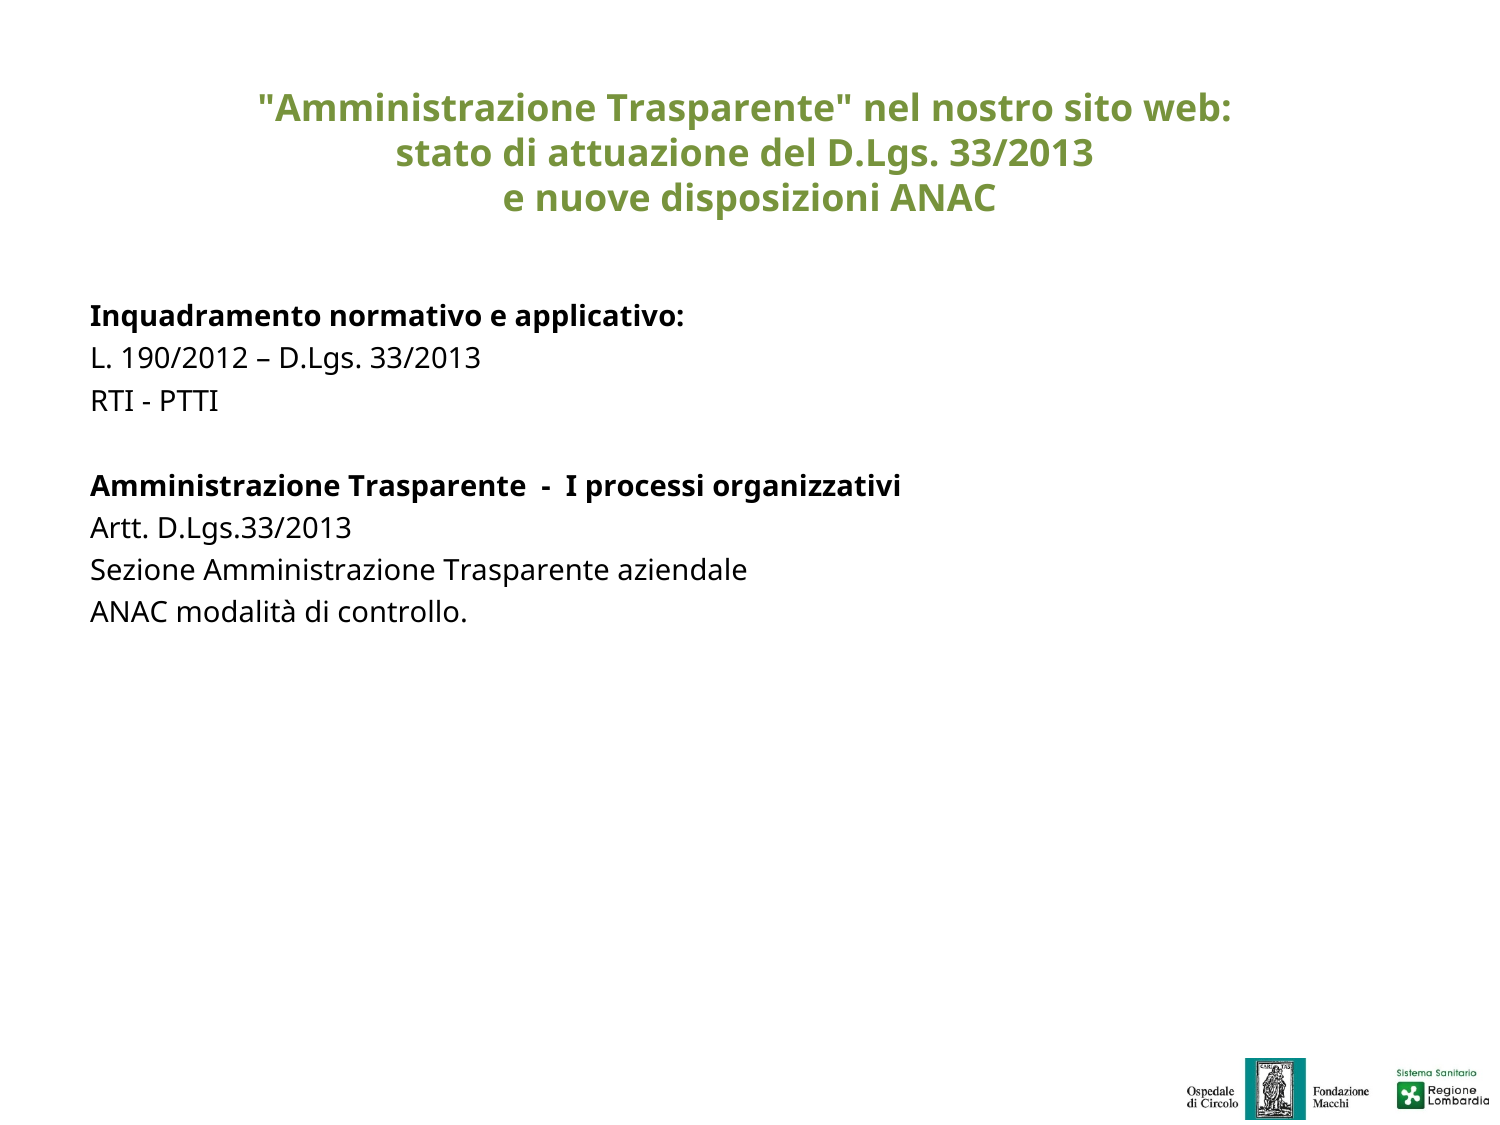

# "Amministrazione Trasparente" nel nostro sito web:  stato di attuazione del D.Lgs. 33/2013 e nuove disposizioni ANAC
Inquadramento normativo e applicativo:
L. 190/2012 – D.Lgs. 33/2013
RTI - PTTI
Amministrazione Trasparente - I processi organizzativi
Artt. D.Lgs.33/2013
Sezione Amministrazione Trasparente aziendale
ANAC modalità di controllo.